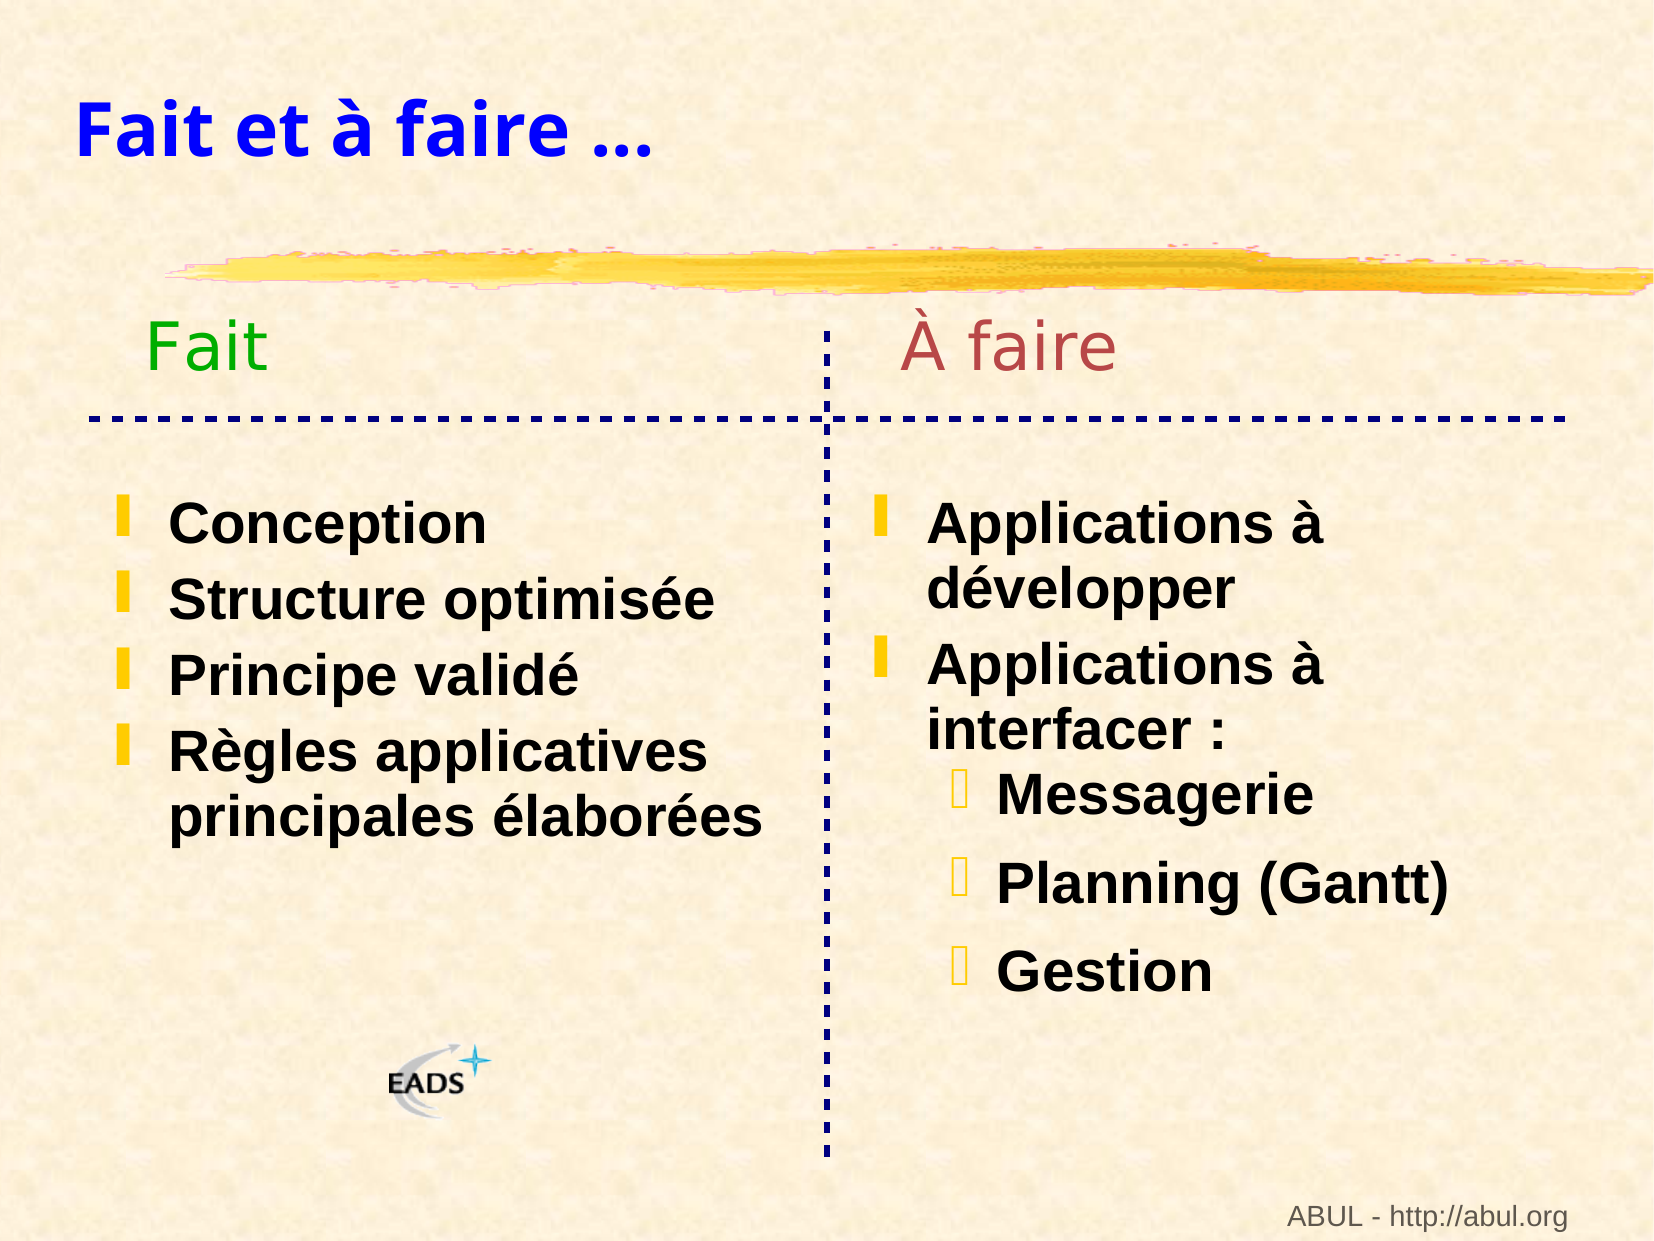

Fait et à faire ...
Fait
À faire
# Conception
Structure optimisée
Principe validé
Règles applicatives principales élaborées
Applications à développer
Applications à interfacer :
Messagerie
Planning (Gantt)
Gestion